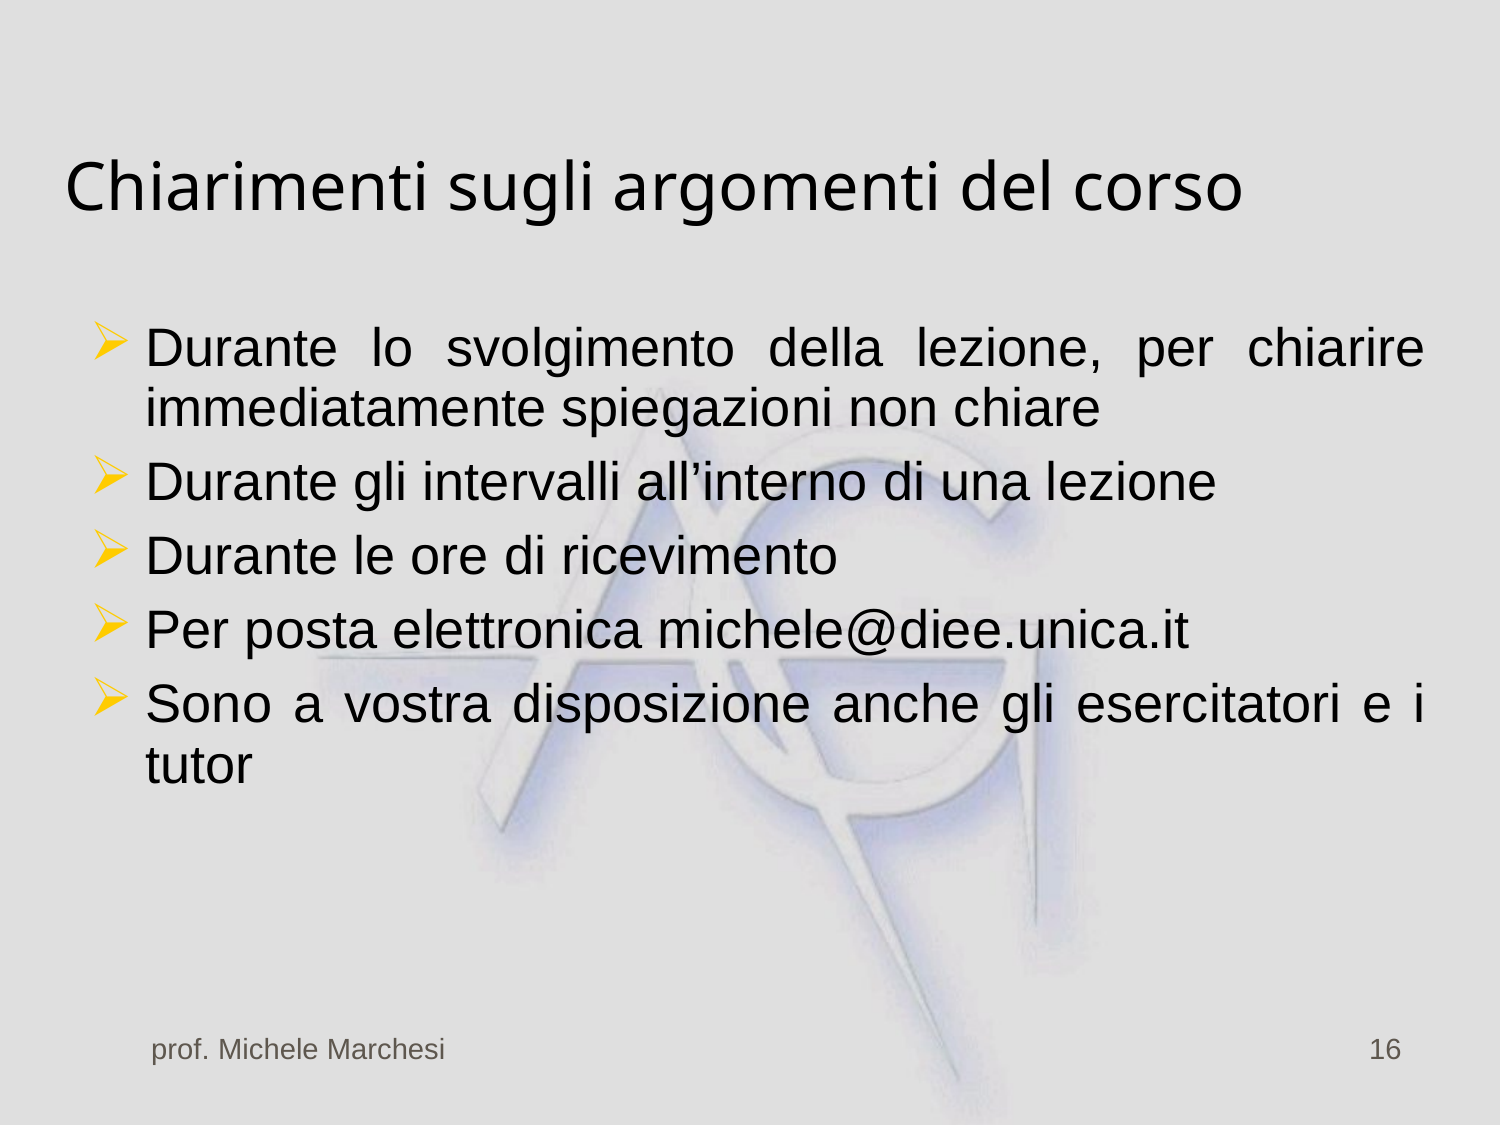

# Chiarimenti sugli argomenti del corso
Durante lo svolgimento della lezione, per chiarire immediatamente spiegazioni non chiare
Durante gli intervalli all’interno di una lezione
Durante le ore di ricevimento
Per posta elettronica michele@diee.unica.it
Sono a vostra disposizione anche gli esercitatori e i tutor
© 2002 Giorgio Giacinto
16